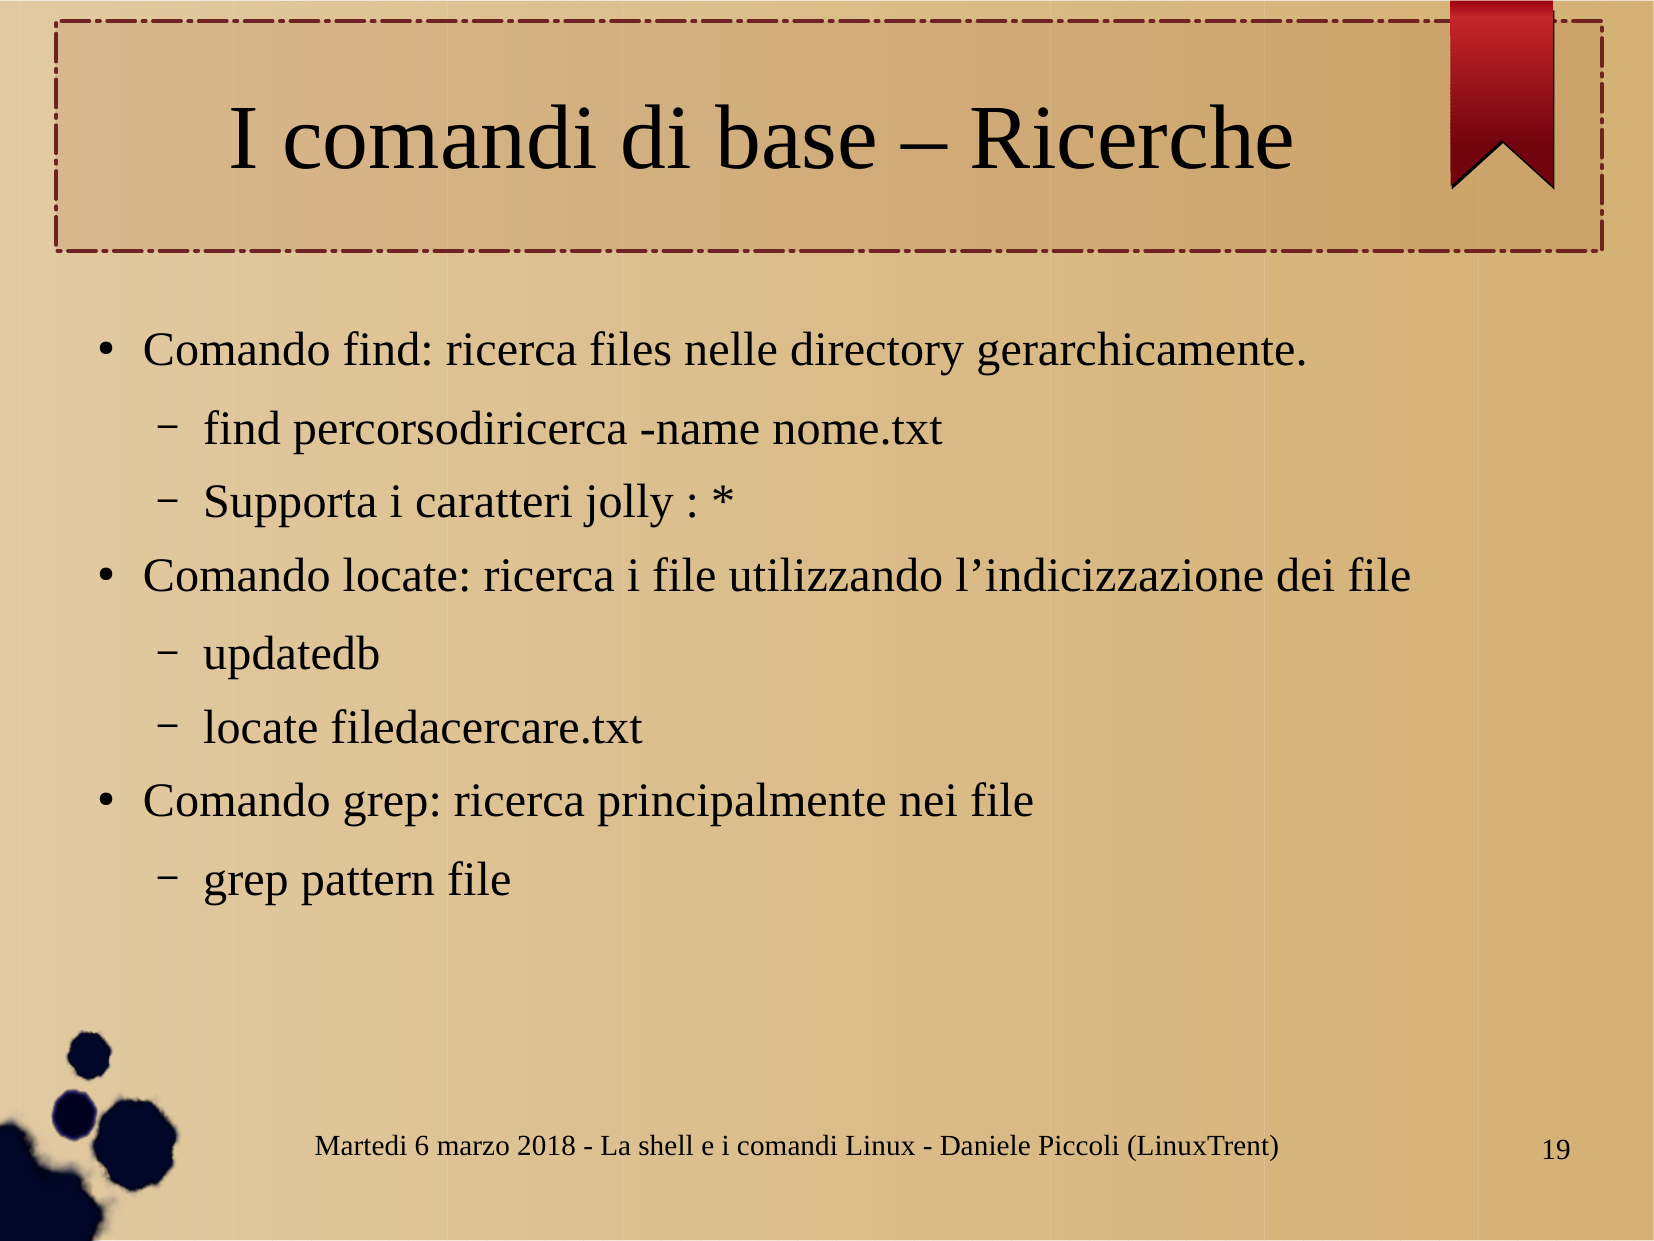

# I comandi di base – Ricerche
Comando find: ricerca files nelle directory gerarchicamente.
find percorsodiricerca -name nome.txt
Supporta i caratteri jolly : *
Comando locate: ricerca i file utilizzando l’indicizzazione dei file
updatedb
locate filedacercare.txt
Comando grep: ricerca principalmente nei file
grep pattern file
Martedi 6 marzo 2018 - La shell e i comandi Linux - Daniele Piccoli (LinuxTrent)
19